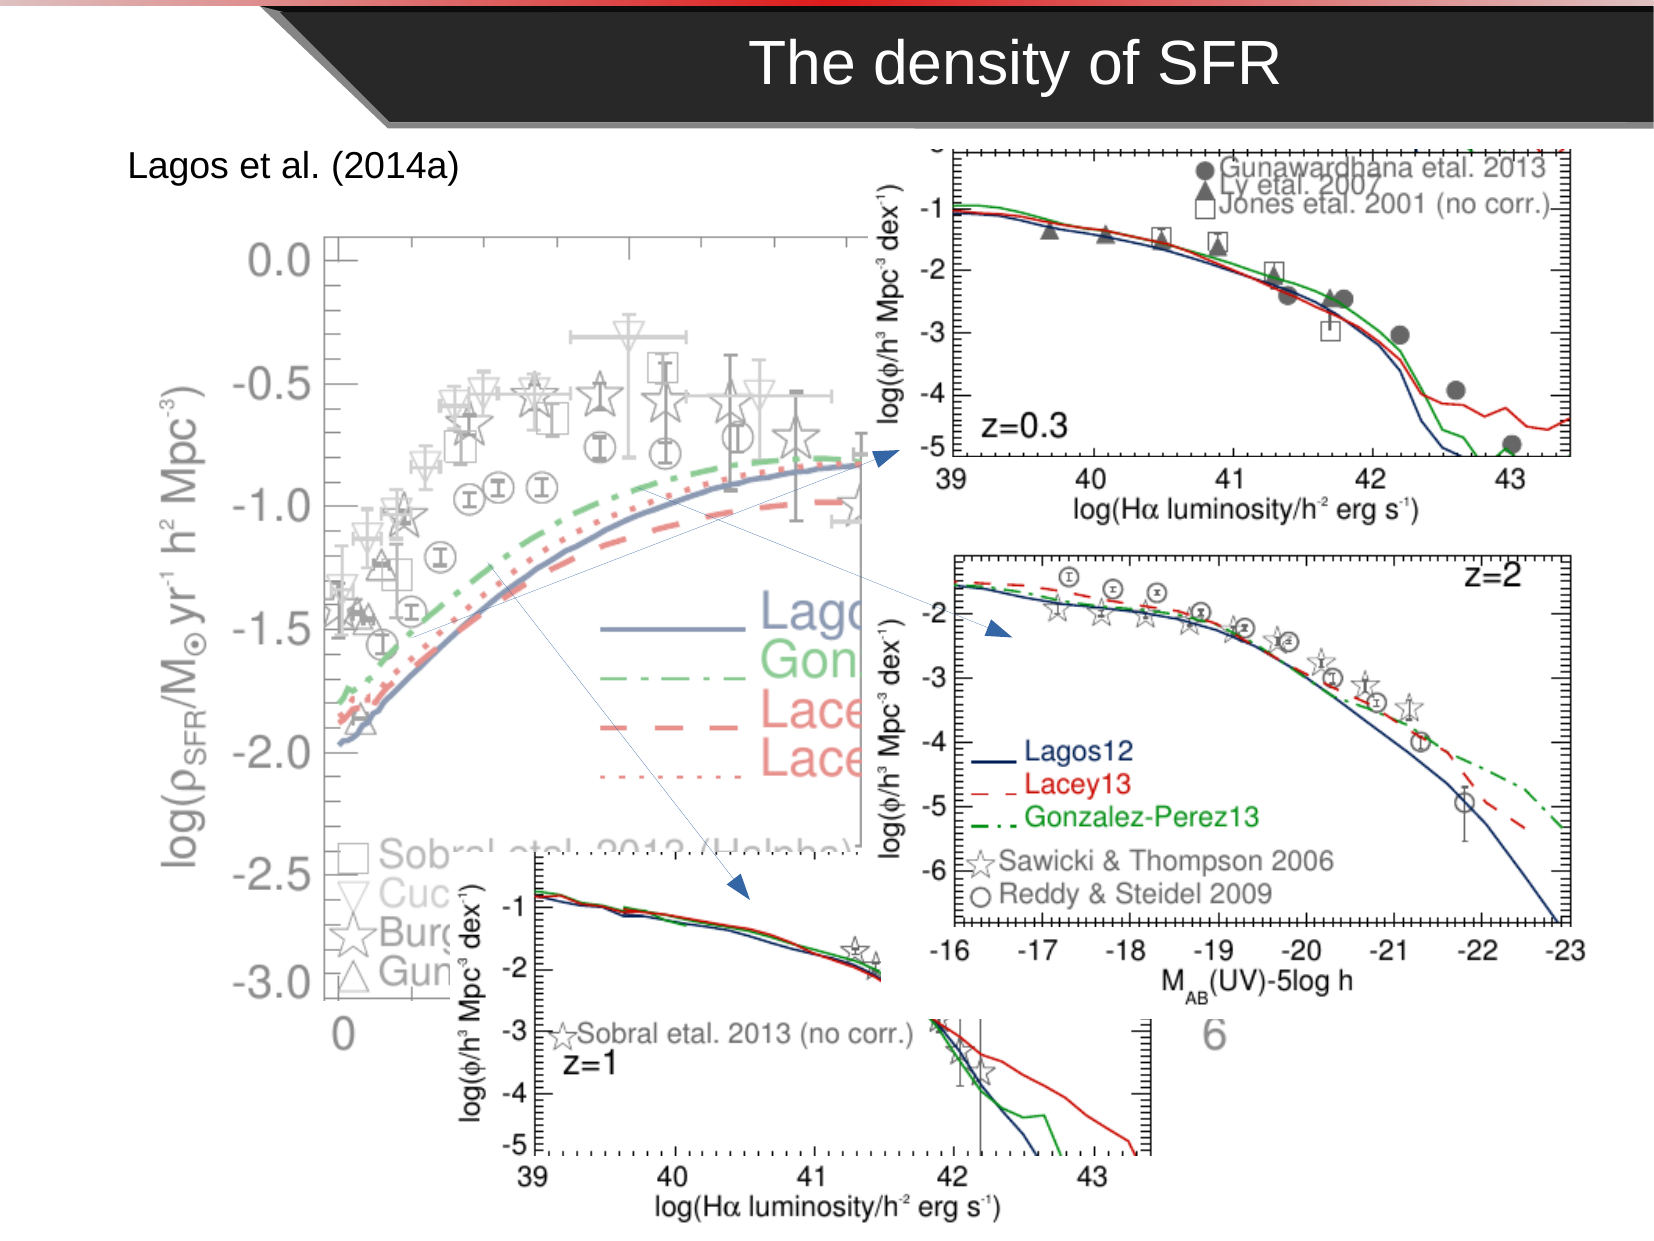

# The density of SFR
Lagos et al. (2014a)